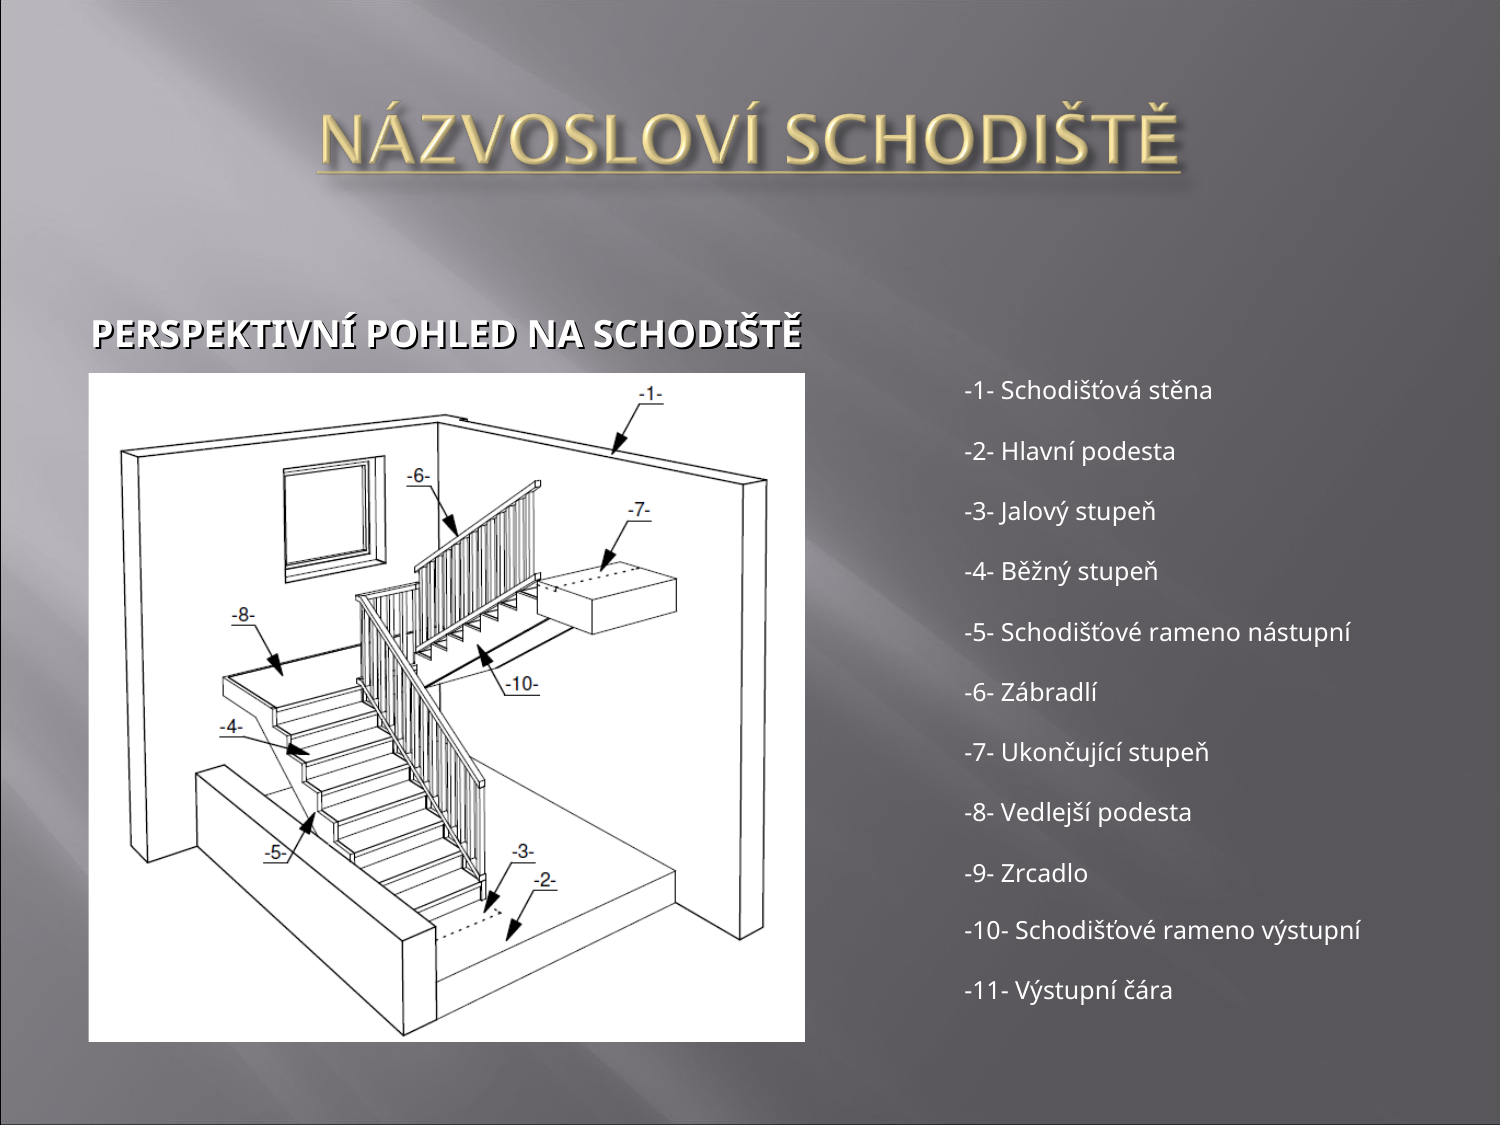

PERSPEKTIVNÍ POHLED NA SCHODIŠTĚ
# -1- Schodišťová stěna
-2- Hlavní podesta
-3- Jalový stupeň
-4- Běžný stupeň
-5- Schodišťové rameno nástupní
-6- Zábradlí
-7- Ukončující stupeň
-8- Vedlejší podesta
-9- Zrcadlo
-10- Schodišťové rameno výstupní
-11- Výstupní čára